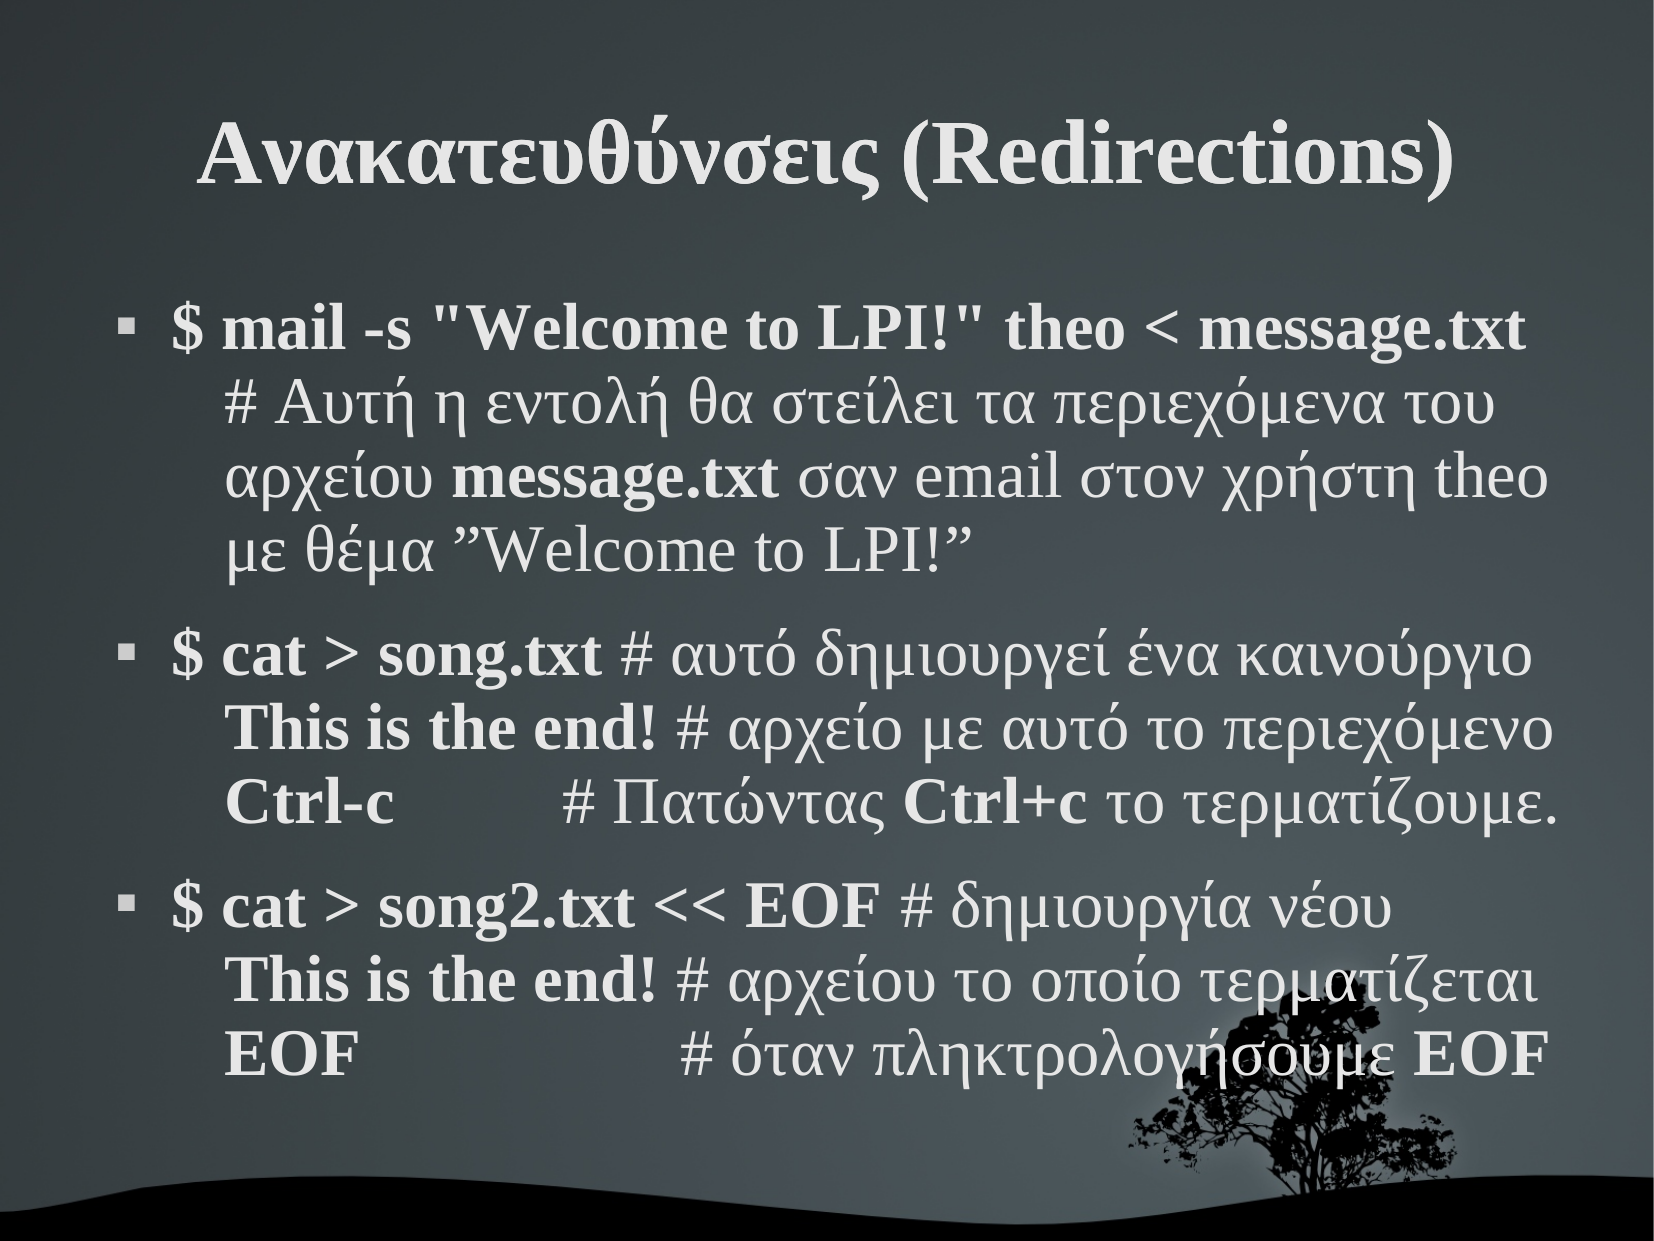

Ανακατευθύνσεις (Redirections)
Ανακατευθύνσεις (Redirections)
# $ mail -s "Welcome to LPI!" theo < message.txt # Αυτή η εντολή θα στείλει τα περιεχόμενα του αρχείου message.txt σαν email στον χρήστη theo με θέμα ”Welcome to LPI!”
$ cat > song.txt # αυτό δημιουργεί ένα καινούργιο
This is the end! # αρχείο με αυτό το περιεχόμενο
Ctrl-c # Πατώντας Ctrl+c το τερματίζουμε.
$ cat > song2.txt << EOF # δημιουργία νέου
This is the end! # αρχείου το οποίο τερματίζεται
EOF # όταν πληκτρολογήσουμε EOF